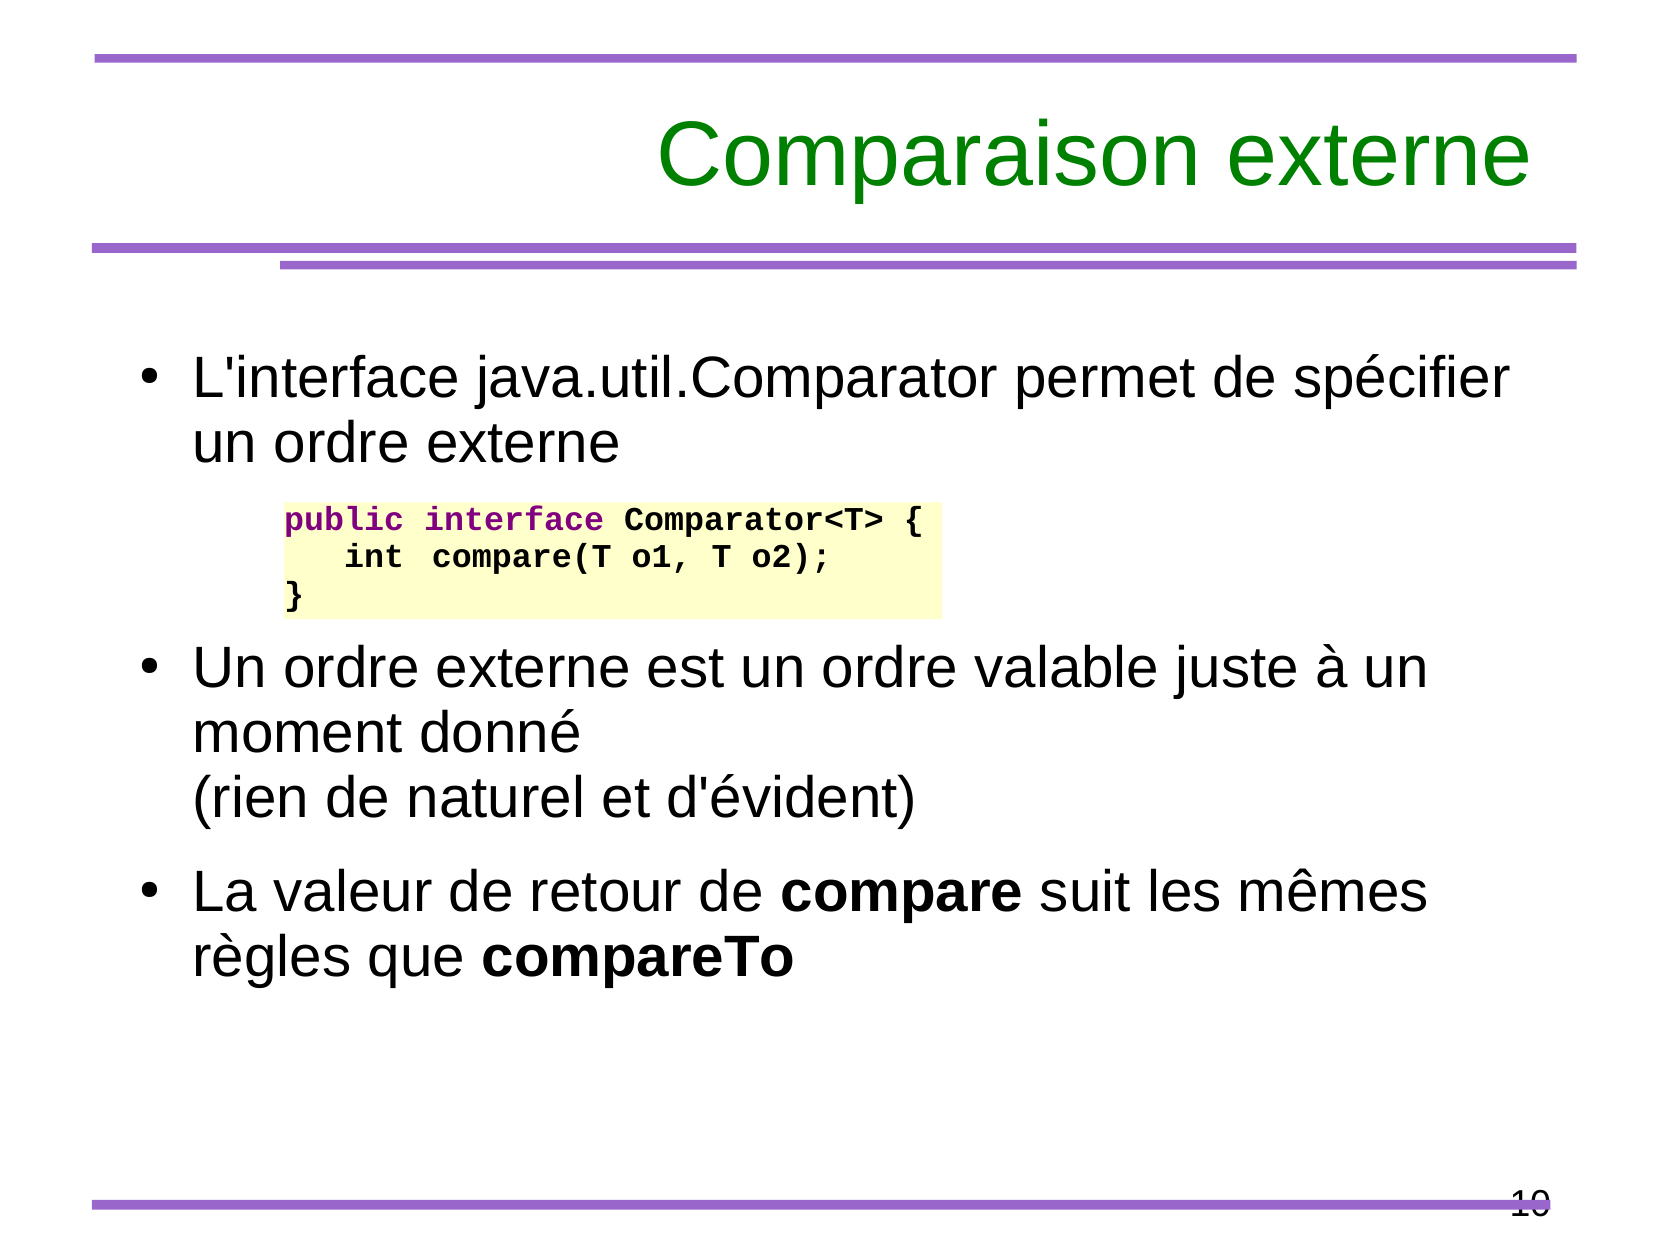

# Comparaison externe
L'interface java.util.Comparator permet de spécifier un ordre externe
Un ordre externe est un ordre valable juste à un moment donné
(rien de naturel et d'évident)
La valeur de retour de compare suit les mêmes règles que compareTo
public interface Comparator<T> {
 int 	compare(T o1, T o2);
}